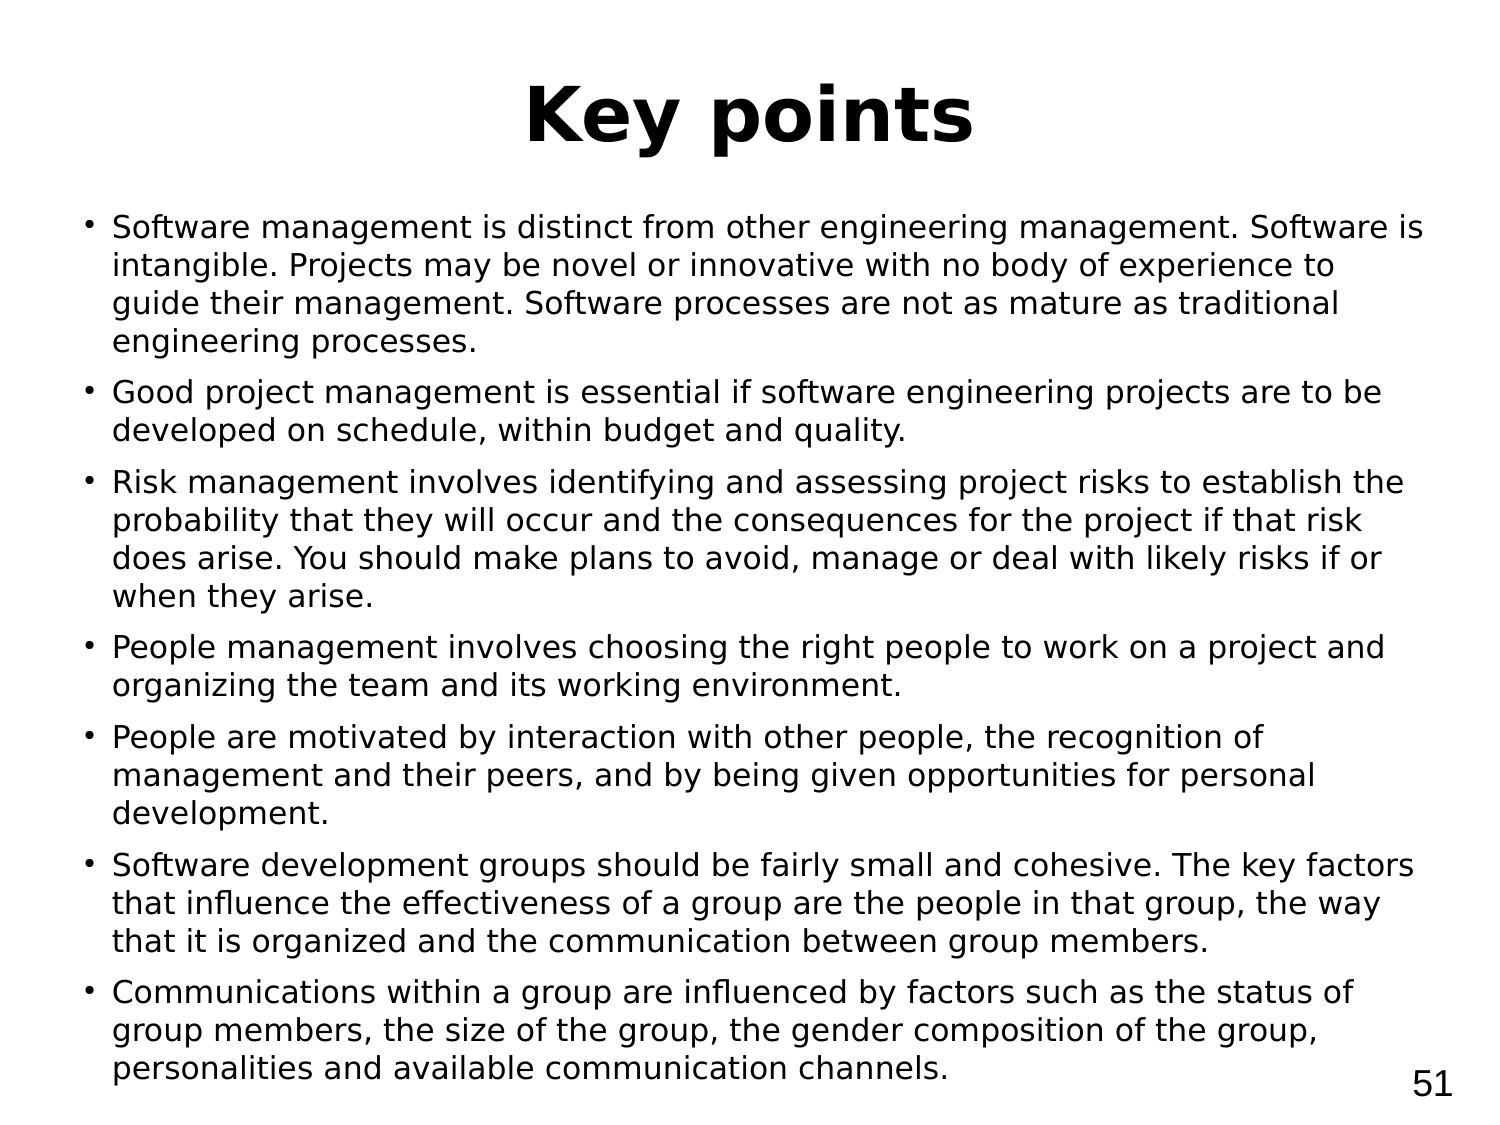

# Key points
Software management is distinct from other engineering management. Software is intangible. Projects may be novel or innovative with no body of experience to guide their management. Software processes are not as mature as traditional engineering processes.
Good project management is essential if software engineering projects are to be developed on schedule, within budget and quality.
Risk management involves identifying and assessing project risks to establish the probability that they will occur and the consequences for the project if that risk does arise. You should make plans to avoid, manage or deal with likely risks if or when they arise.
People management involves choosing the right people to work on a project and organizing the team and its working environment.
People are motivated by interaction with other people, the recognition of management and their peers, and by being given opportunities for personal development.
Software development groups should be fairly small and cohesive. The key factors that influence the effectiveness of a group are the people in that group, the way that it is organized and the communication between group members.
Communications within a group are influenced by factors such as the status of group members, the size of the group, the gender composition of the group, personalities and available communication channels.